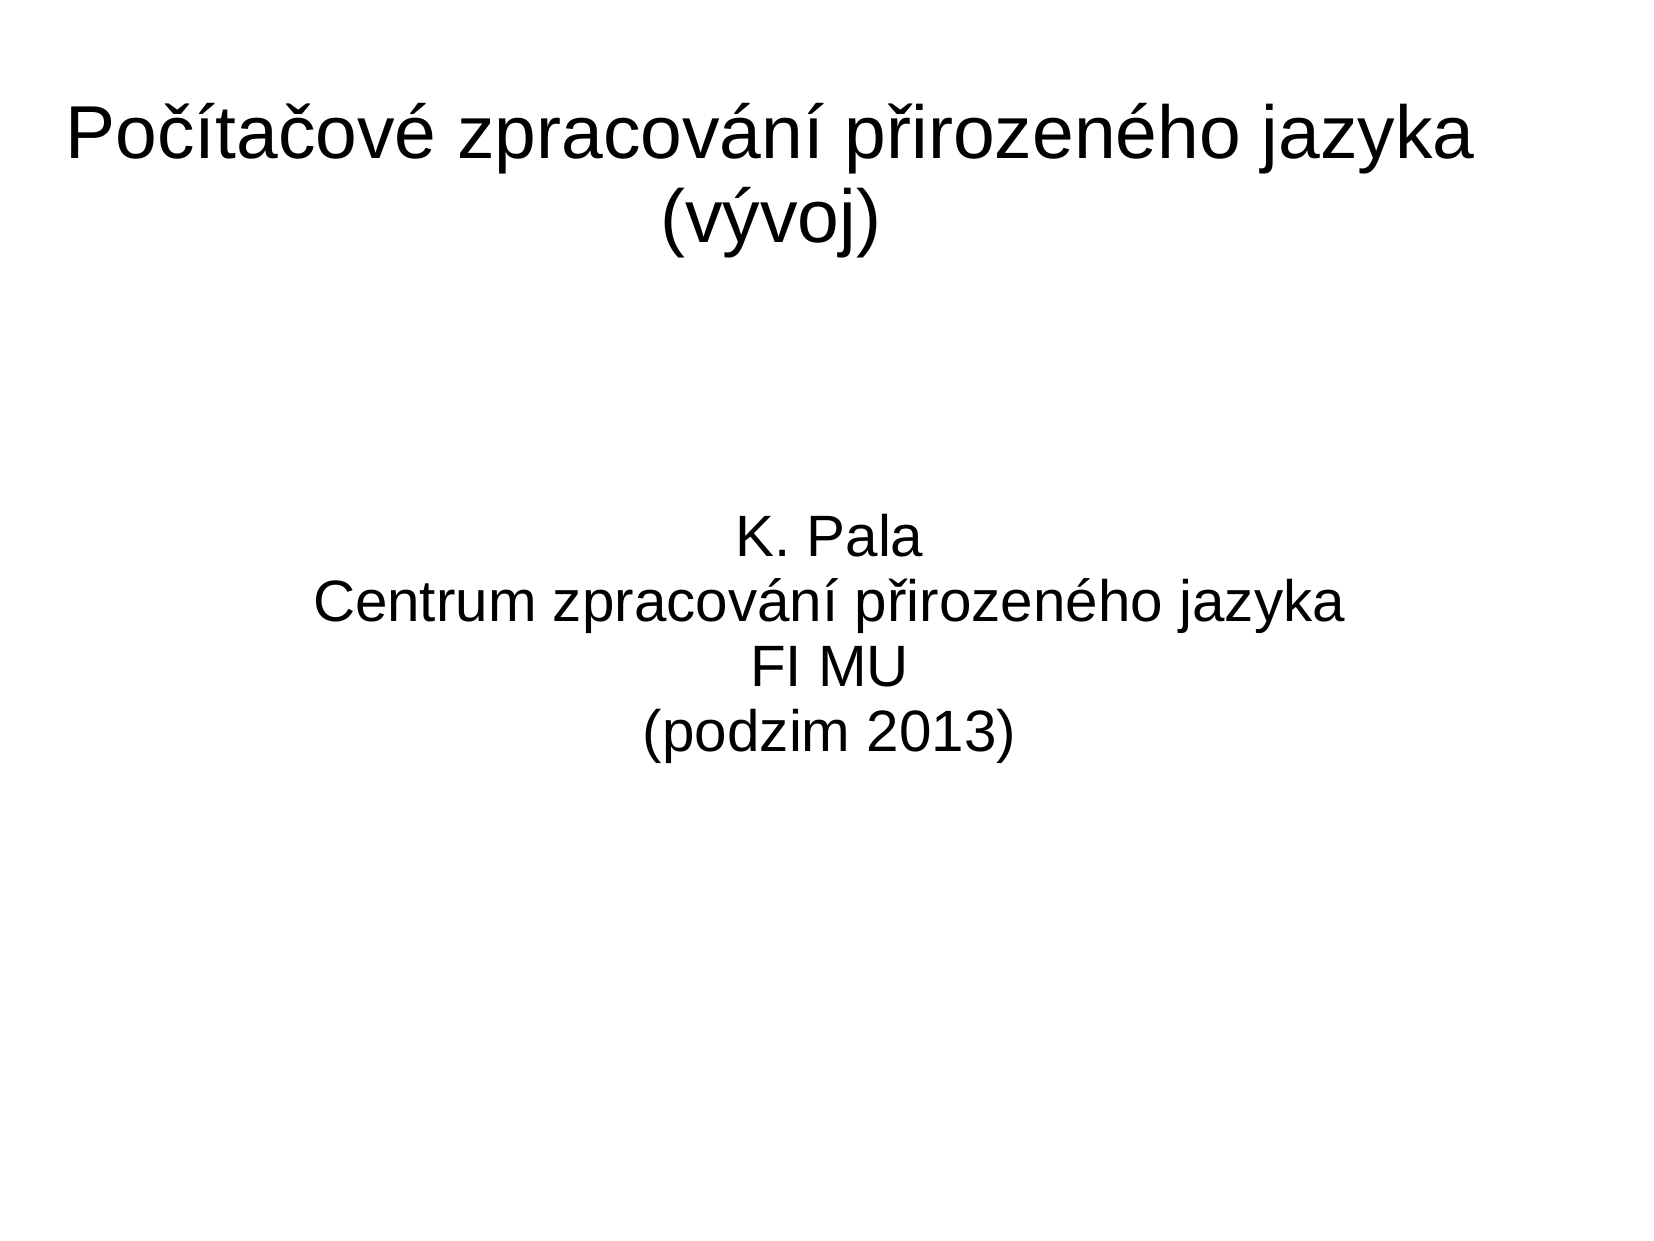

# Počítačové zpracování přirozeného jazyka (vývoj)
K. Pala
Centrum zpracování přirozeného jazyka
FI MU
(podzim 2013)